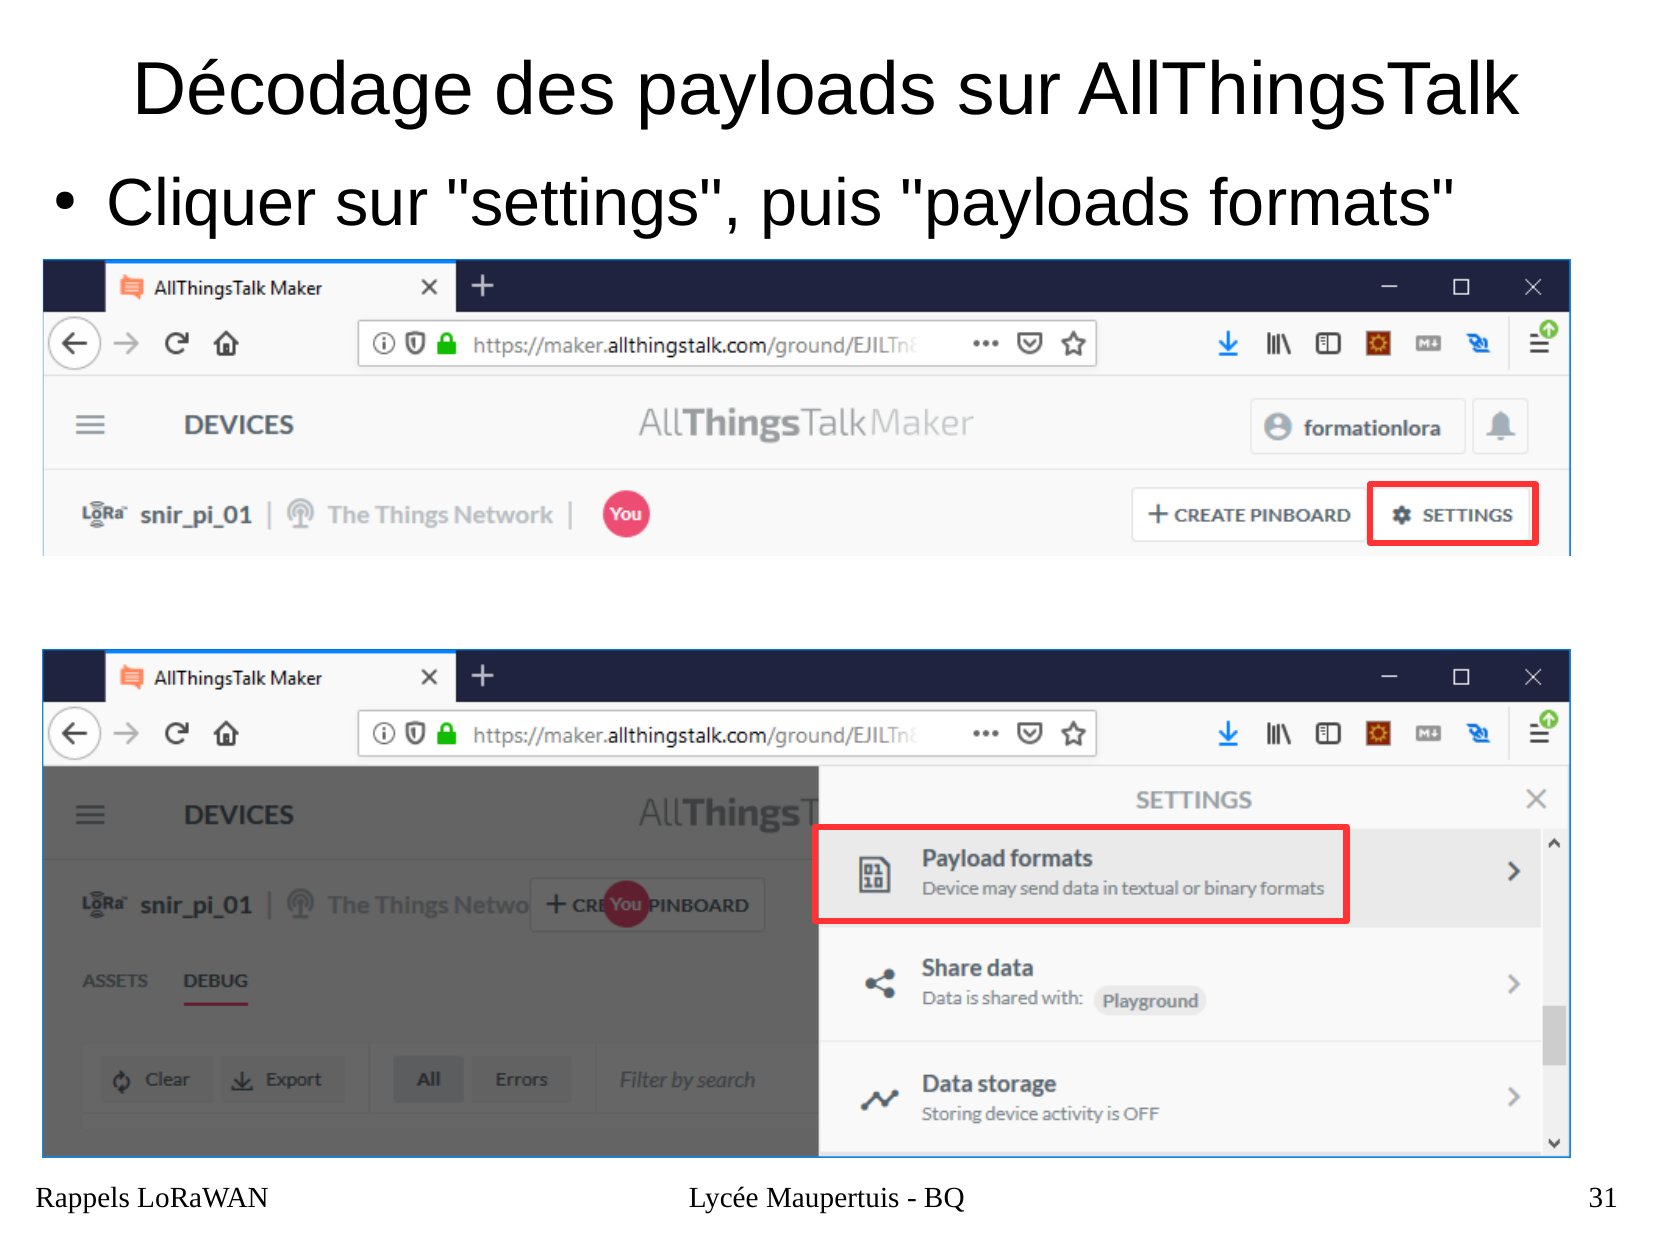

# Décodage des payloads sur AllThingsTalk
Cliquer sur "settings", puis "payloads formats"
Rappels LoRaWAN
Lycée Maupertuis - BQ
31